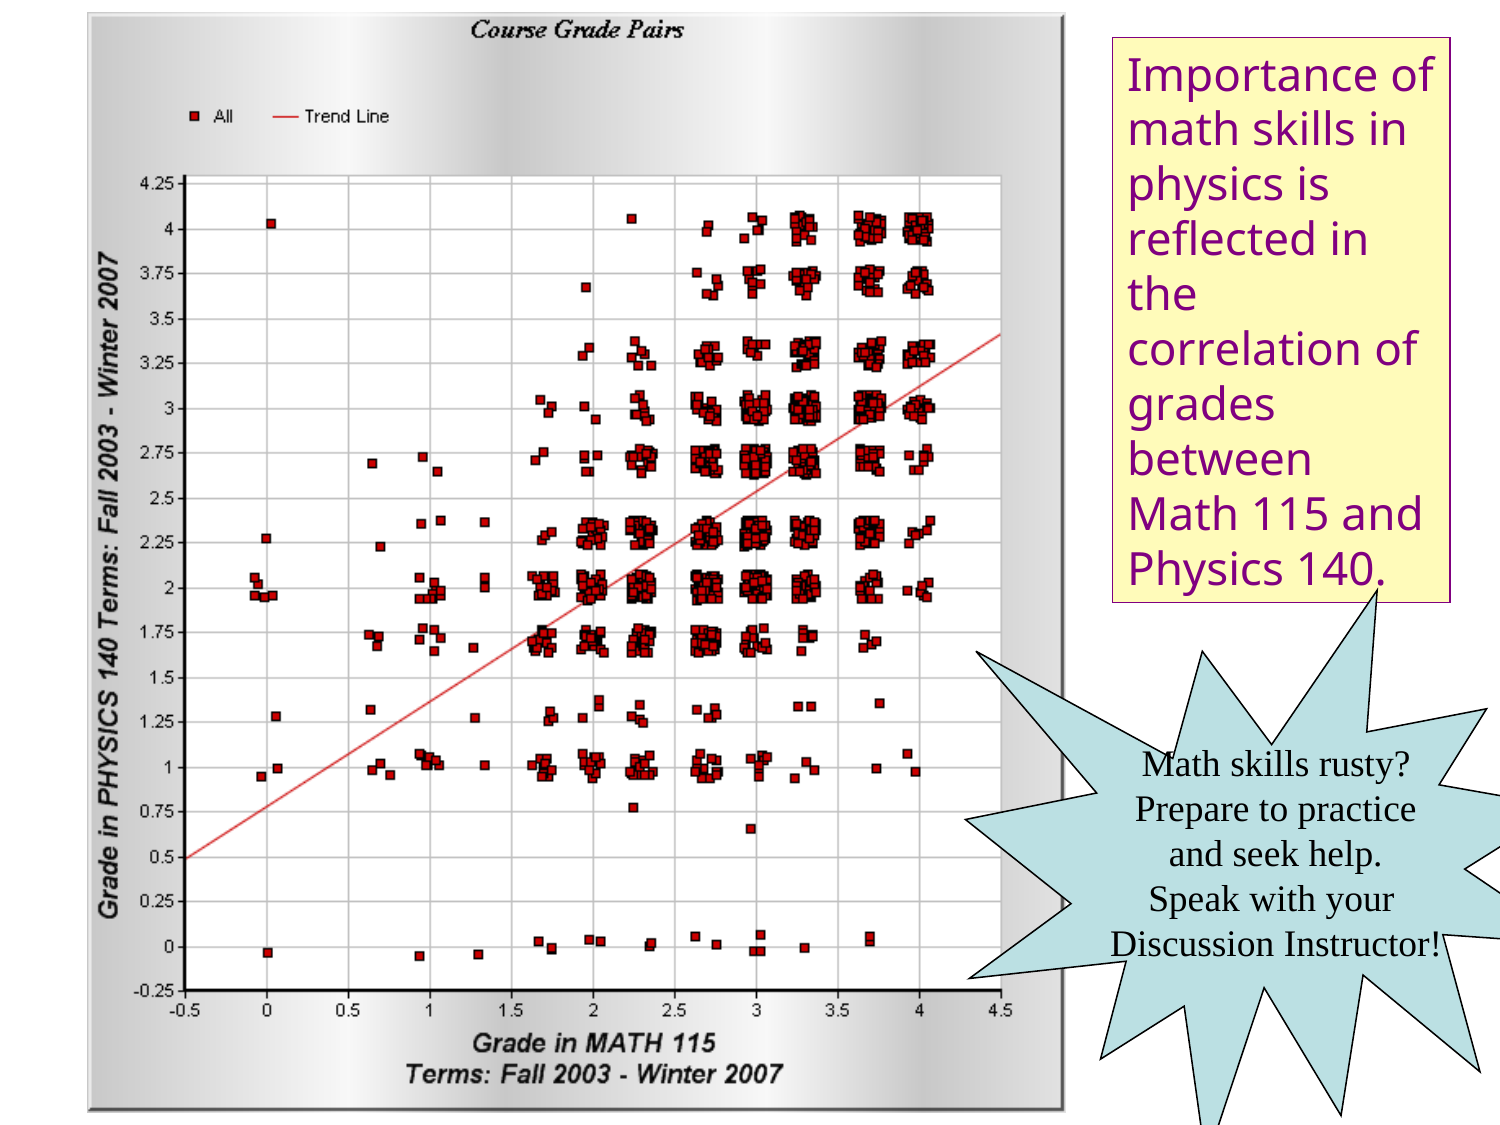

Importance of math skills in physics is reflected in the correlation of grades between
Math 115 and Physics 140.
Math skills rusty?
Prepare to practice
and seek help.
Speak with your
Discussion Instructor!